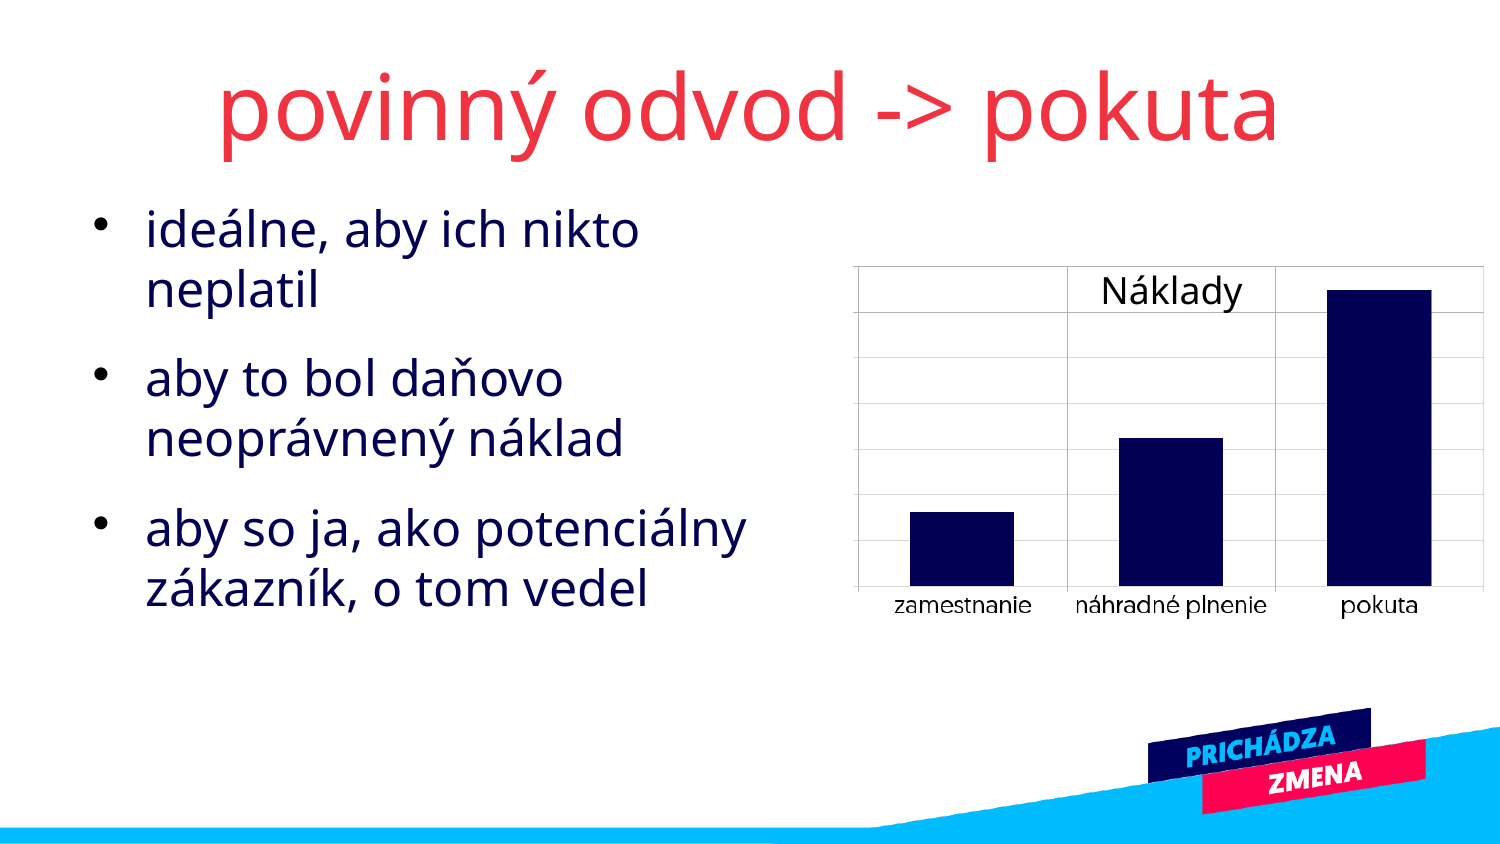

povinný odvod -> pokuta
ideálne, aby ich nikto neplatil
aby to bol daňovo neoprávnený náklad
aby so ja, ako potenciálny zákazník, o tom vedel
Náklady